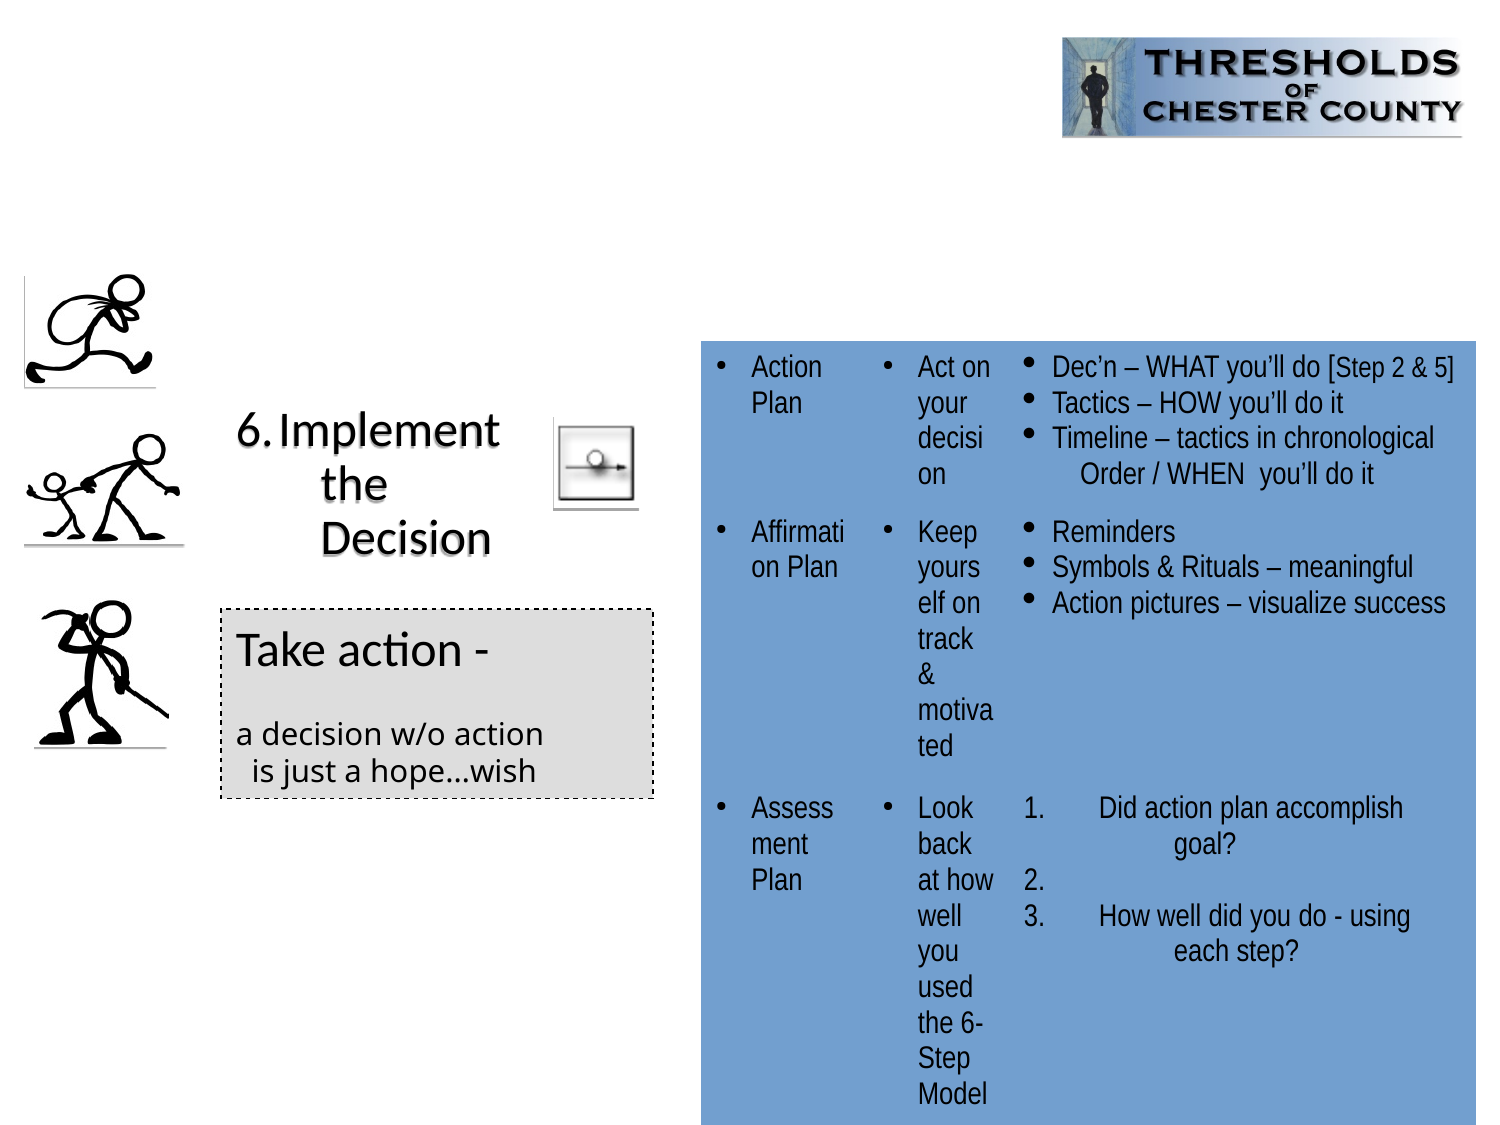

| Action Plan | Act on your decision | Dec’n – WHAT you’ll do [Step 2 & 5] Tactics – How you’ll do it Timeline – tactics in chronological Order / WHEN you’ll do it |
| --- | --- | --- |
| Affirmation Plan | Keep yourself on track & motivated | Reminders Symbols & Rituals – meaningful Action pictures – visualize success |
| Assessment Plan | Look back at how well you used the 6-Step Model | Did action plan accomplish goal? How well did you do - using each step? |
# Implement the Decision
Take action -
a decision w/o action
is just a hope…wish